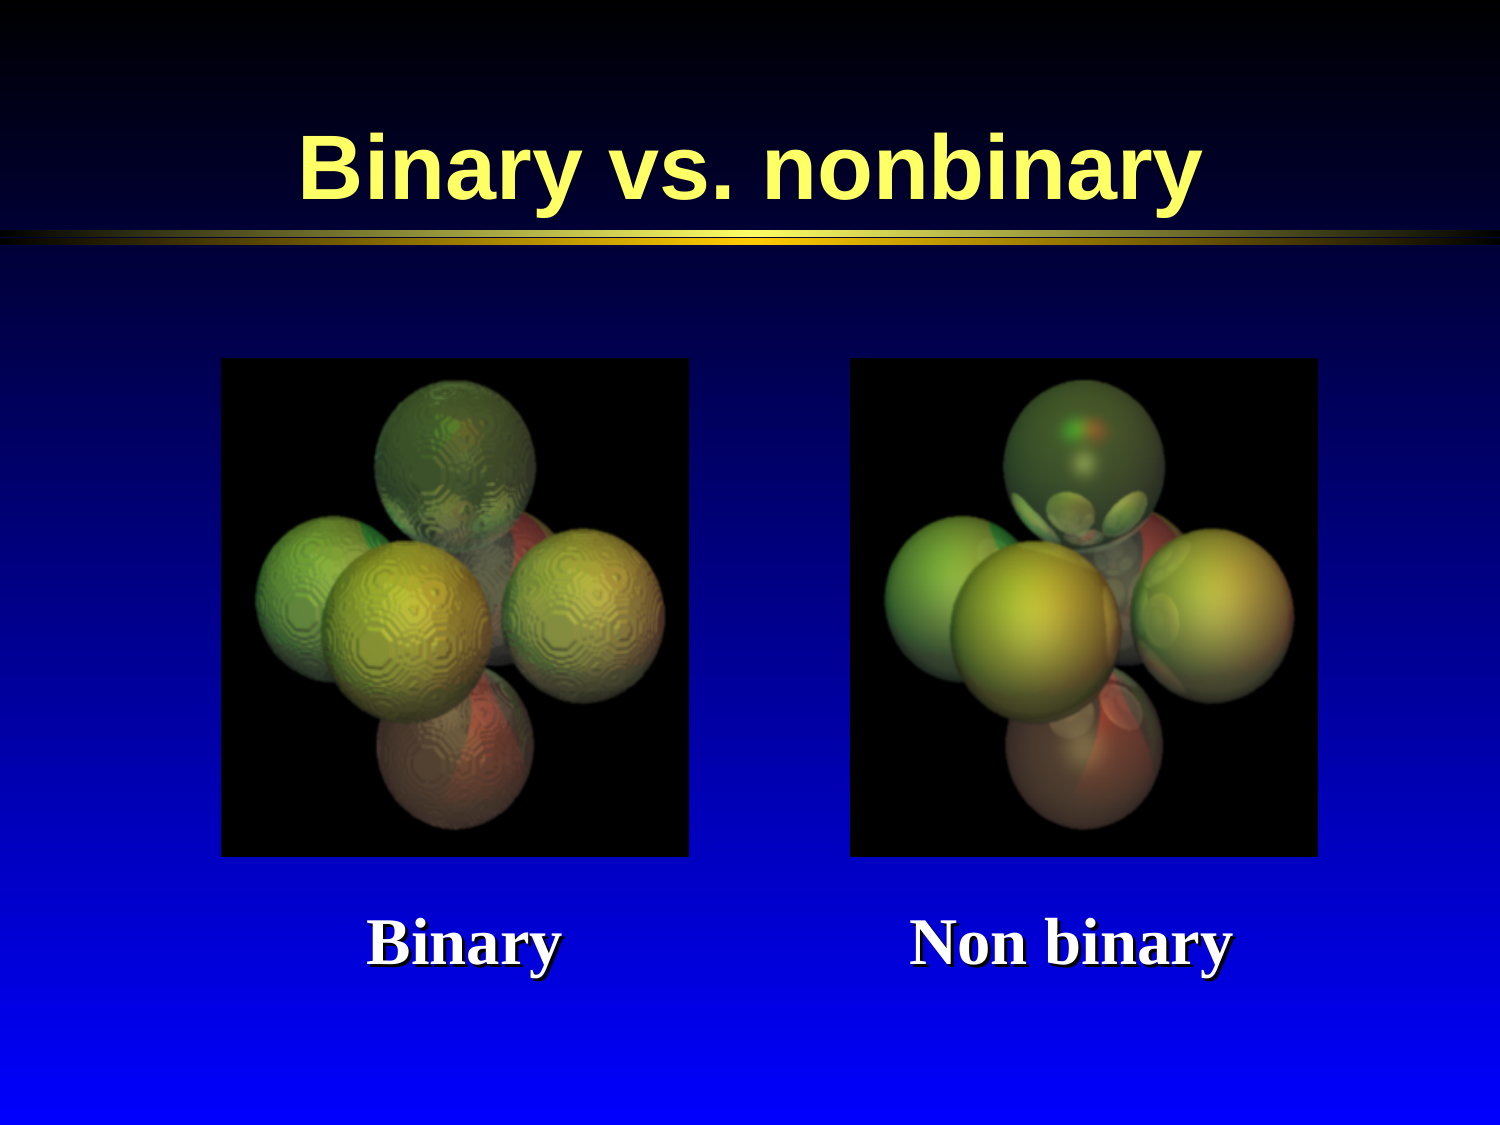

# Binary vs. nonbinary
Binary
Non binary